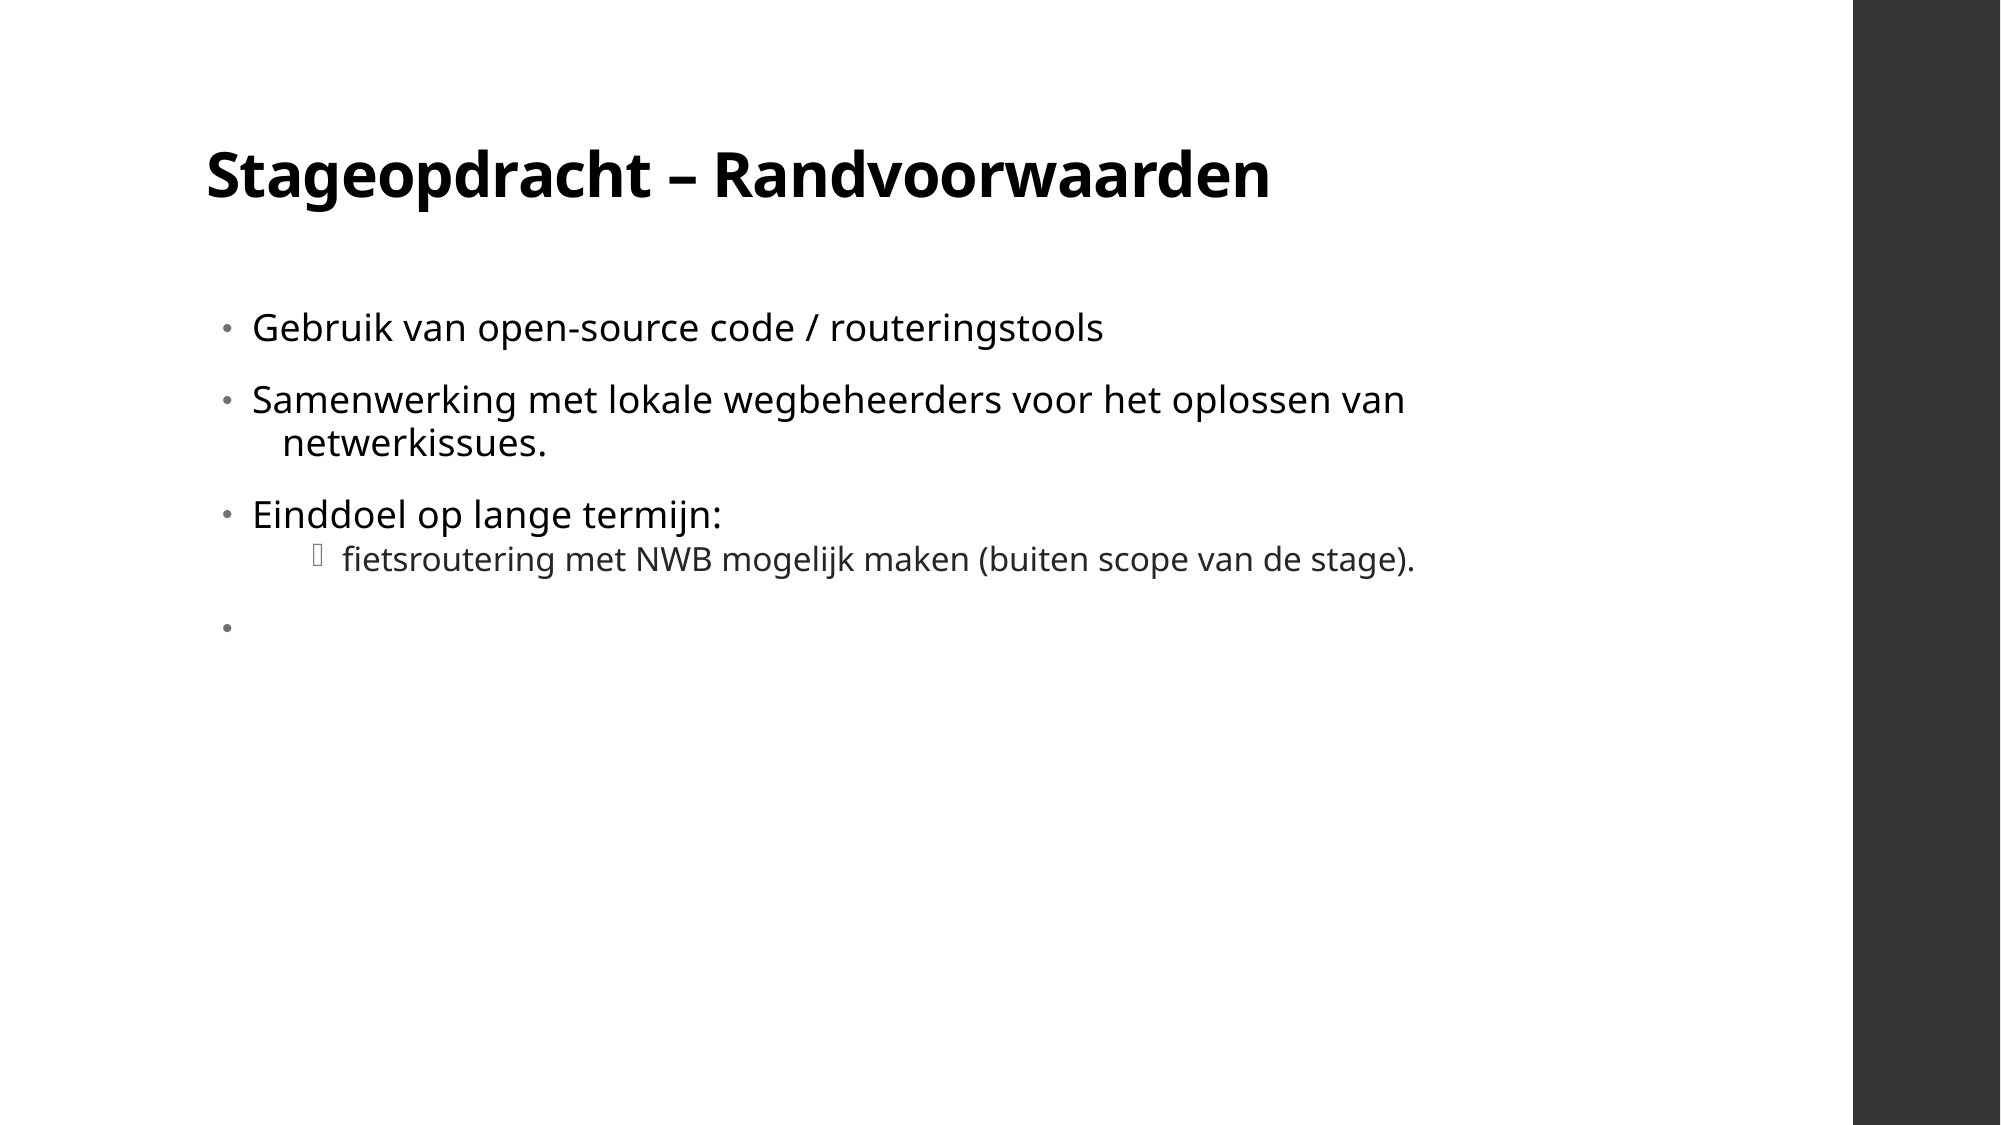

# Stageopdracht – Randvoorwaarden
Gebruik van open‑source code / routeringstools
Samenwerking met lokale wegbeheerders voor het oplossen van netwerkissues.
Einddoel op lange termijn:
fietsroutering met NWB mogelijk maken (buiten scope van de stage).